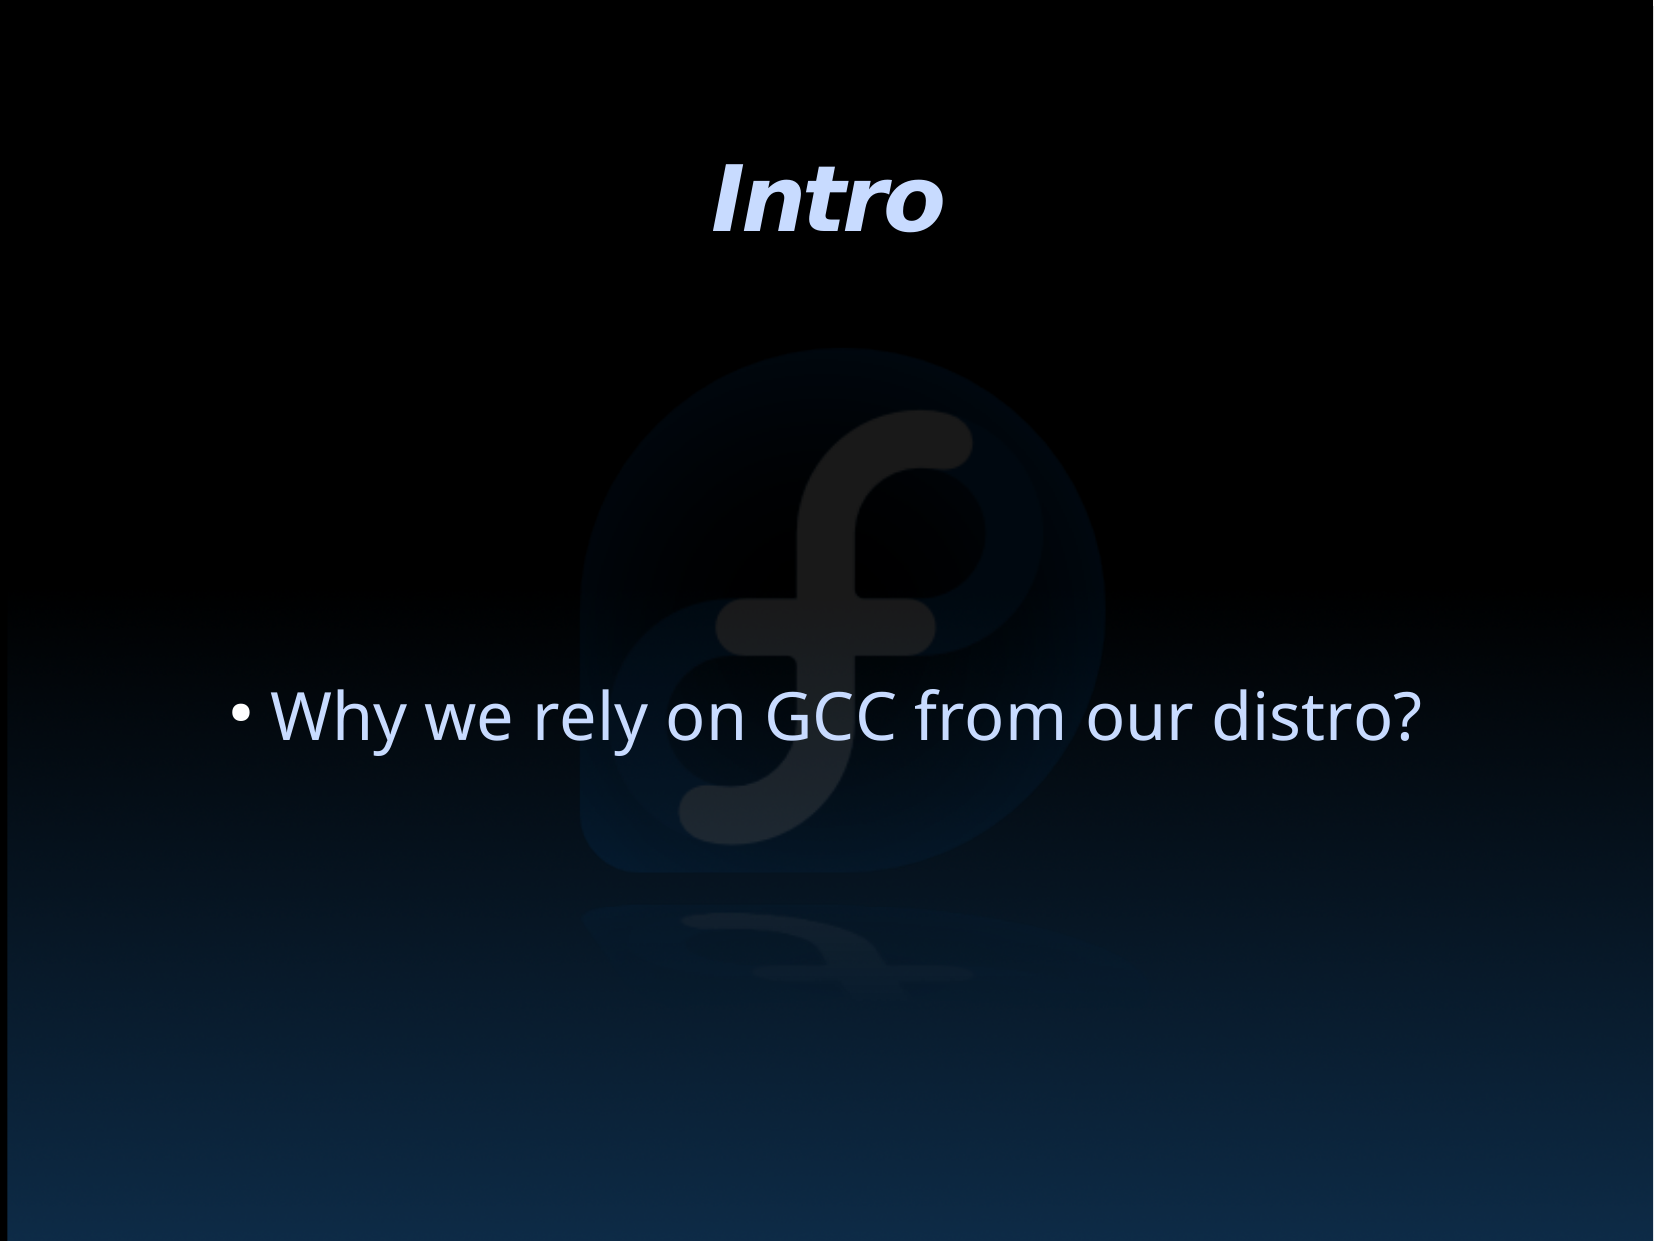

# Intro
 Why we rely on GCC from our distro?